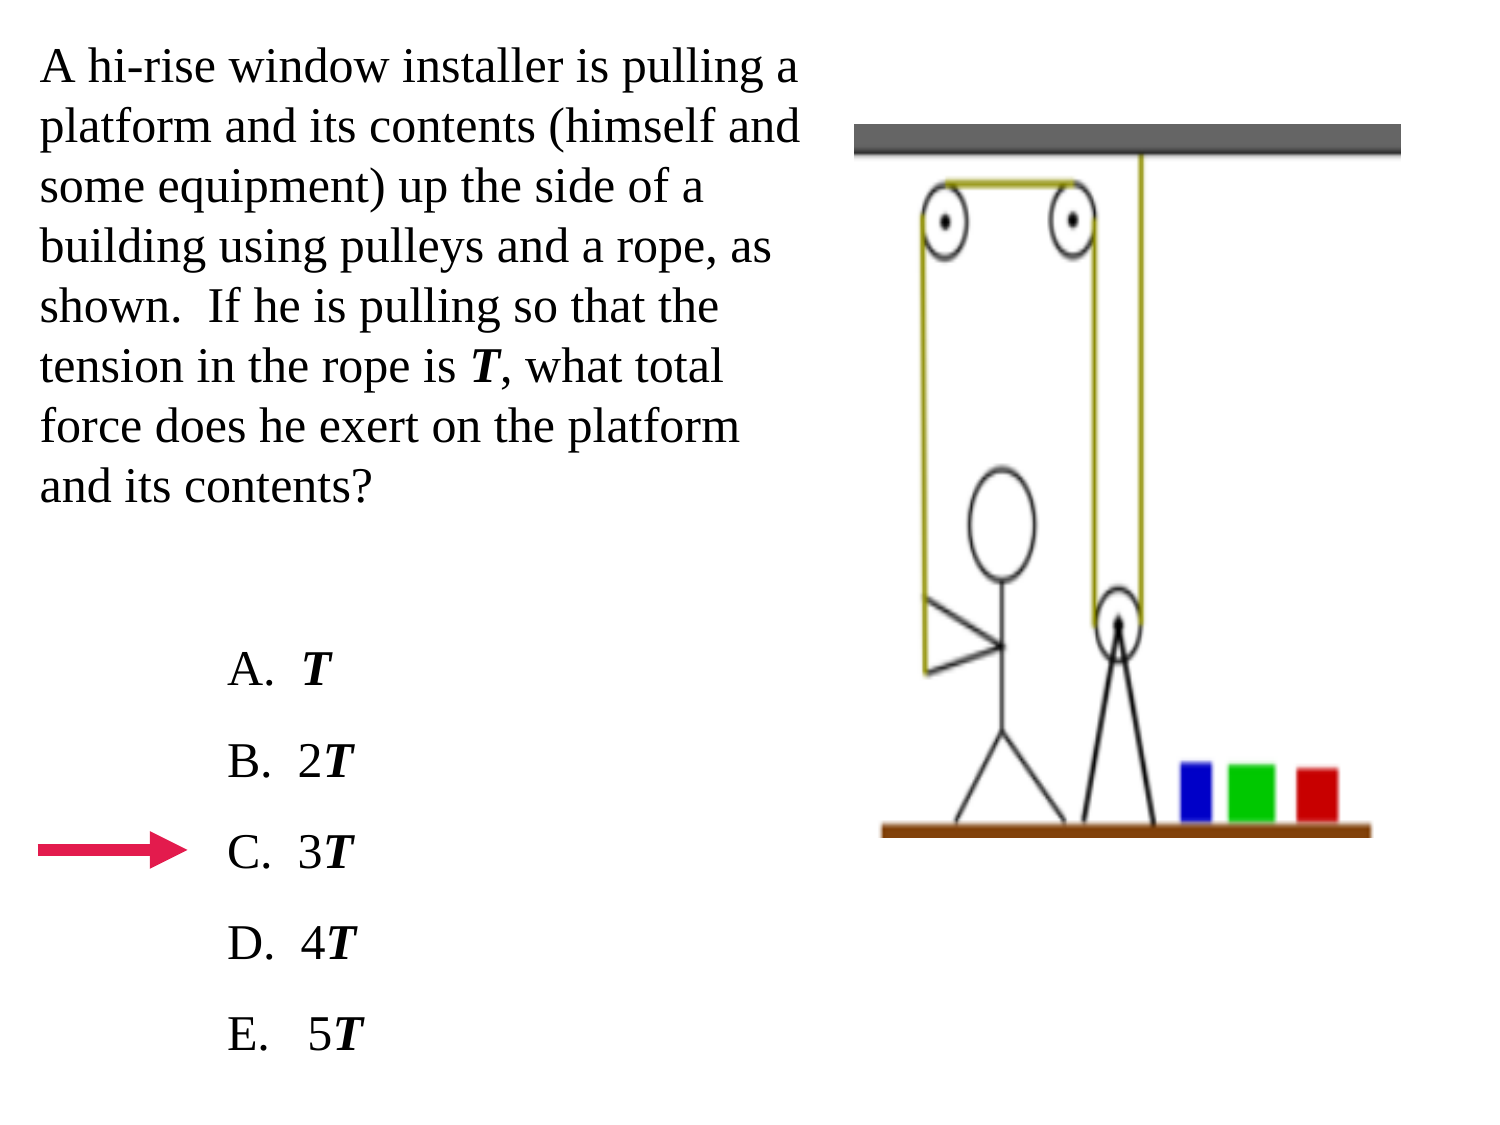

A hi-rise window installer is pulling a platform and its contents (himself and some equipment) up the side of a building using pulleys and a rope, as shown. If he is pulling so that the tension in the rope is T, what total force does he exert on the platform and its contents?
A. T
B. 2T
C. 3T
D. 4T
E. 5T